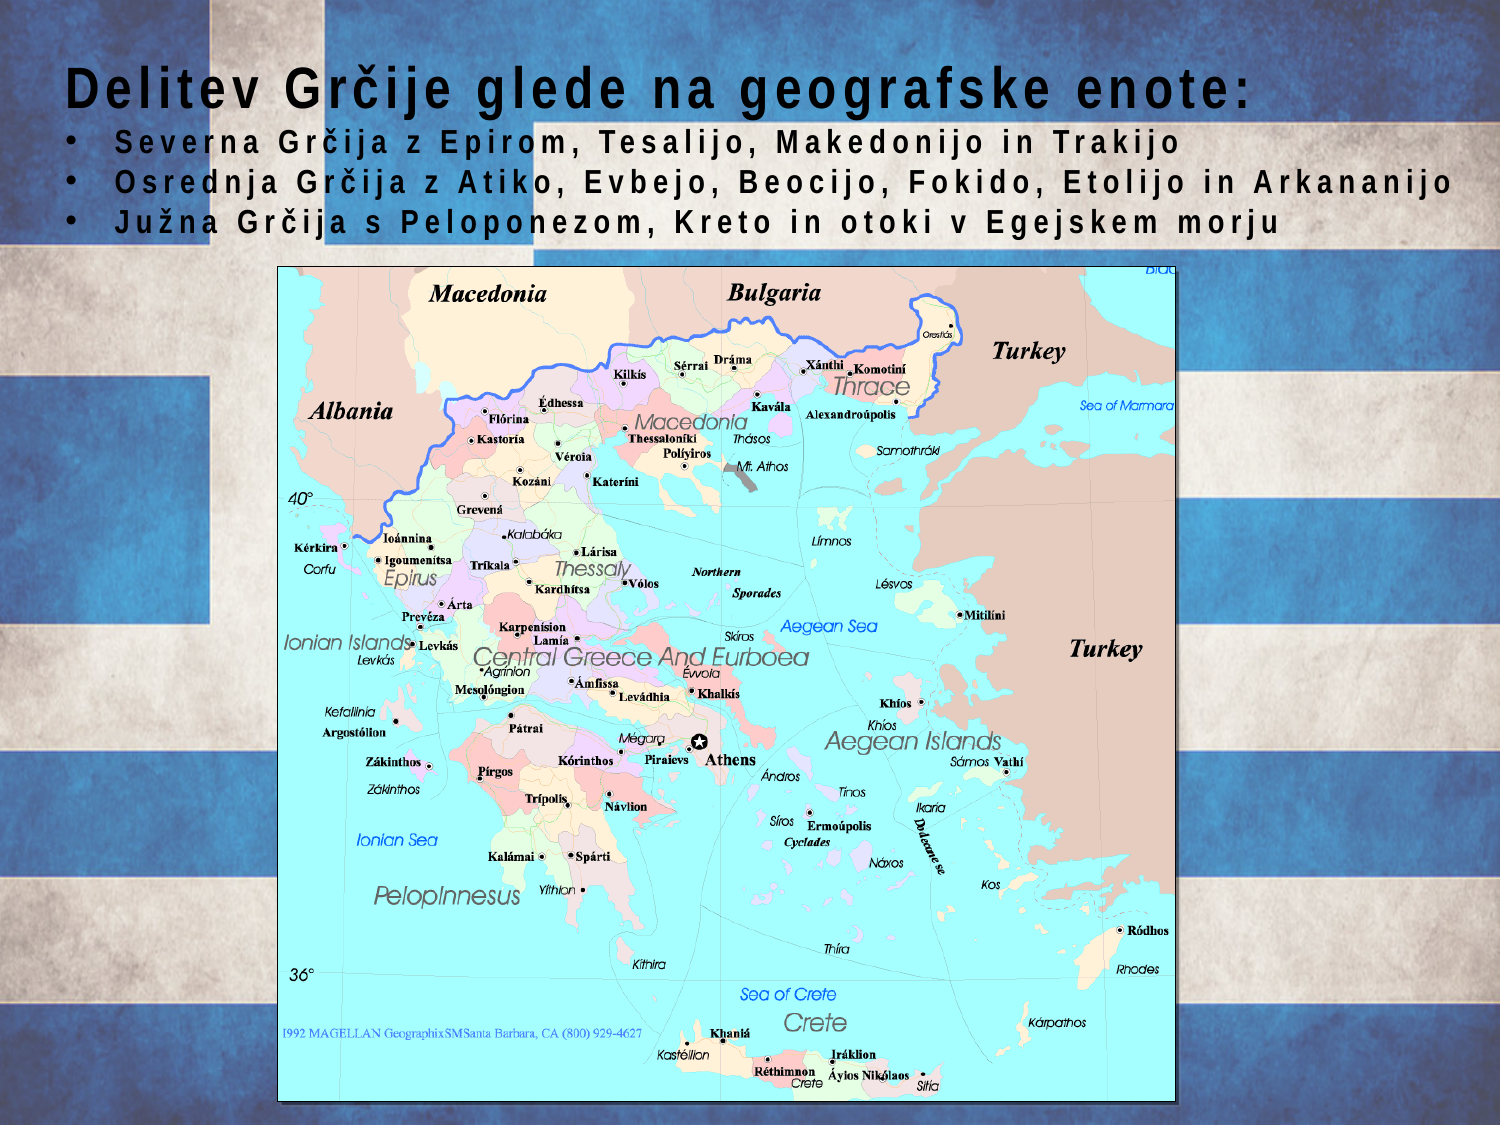

Delitev Grčije glede na geografske enote:
 Severna Grčija z Epirom, Tesalijo, Makedonijo in Trakijo
 Osrednja Grčija z Atiko, Evbejo, Beocijo, Fokido, Etolijo in Arkananijo
 Južna Grčija s Peloponezom, Kreto in otoki v Egejskem morju